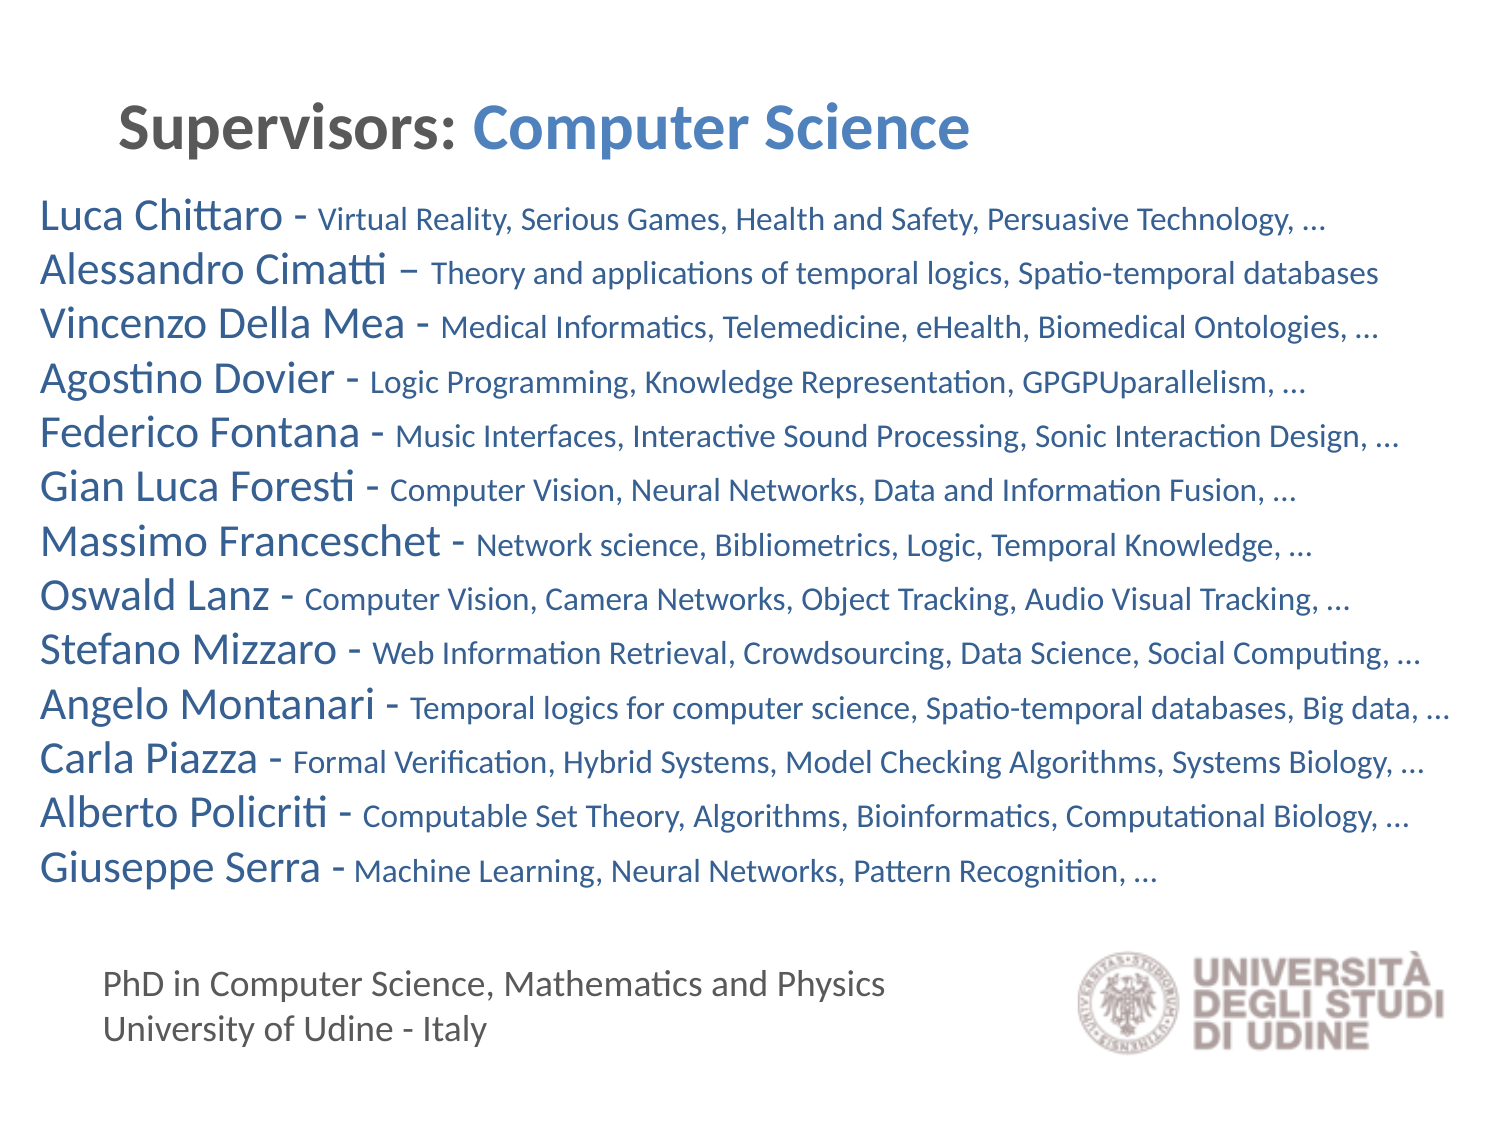

Supervisors: Computer Science
Luca Chittaro - Virtual Reality, Serious Games, Health and Safety, Persuasive Technology, …
Alessandro Cimatti – Theory and applications of temporal logics, Spatio-temporal databases
Vincenzo Della Mea - Medical Informatics, Telemedicine, eHealth, Biomedical Ontologies, …
Agostino Dovier - Logic Programming, Knowledge Representation, GPGPUparallelism, …
Federico Fontana - Music Interfaces, Interactive Sound Processing, Sonic Interaction Design, …
Gian Luca Foresti - Computer Vision, Neural Networks, Data and Information Fusion, …
Massimo Franceschet - Network science, Bibliometrics, Logic, Temporal Knowledge, …
Oswald Lanz - Computer Vision, Camera Networks, Object Tracking, Audio Visual Tracking, …
Stefano Mizzaro - Web Information Retrieval, Crowdsourcing, Data Science, Social Computing, …
Angelo Montanari - Temporal logics for computer science, Spatio-temporal databases, Big data, …
Carla Piazza - Formal Verification, Hybrid Systems, Model Checking Algorithms, Systems Biology, …
Alberto Policriti - Computable Set Theory, Algorithms, Bioinformatics, Computational Biology, …
Giuseppe Serra - Machine Learning, Neural Networks, Pattern Recognition, …
# PhD in Computer Science, Mathematics and Physics University of Udine - Italy